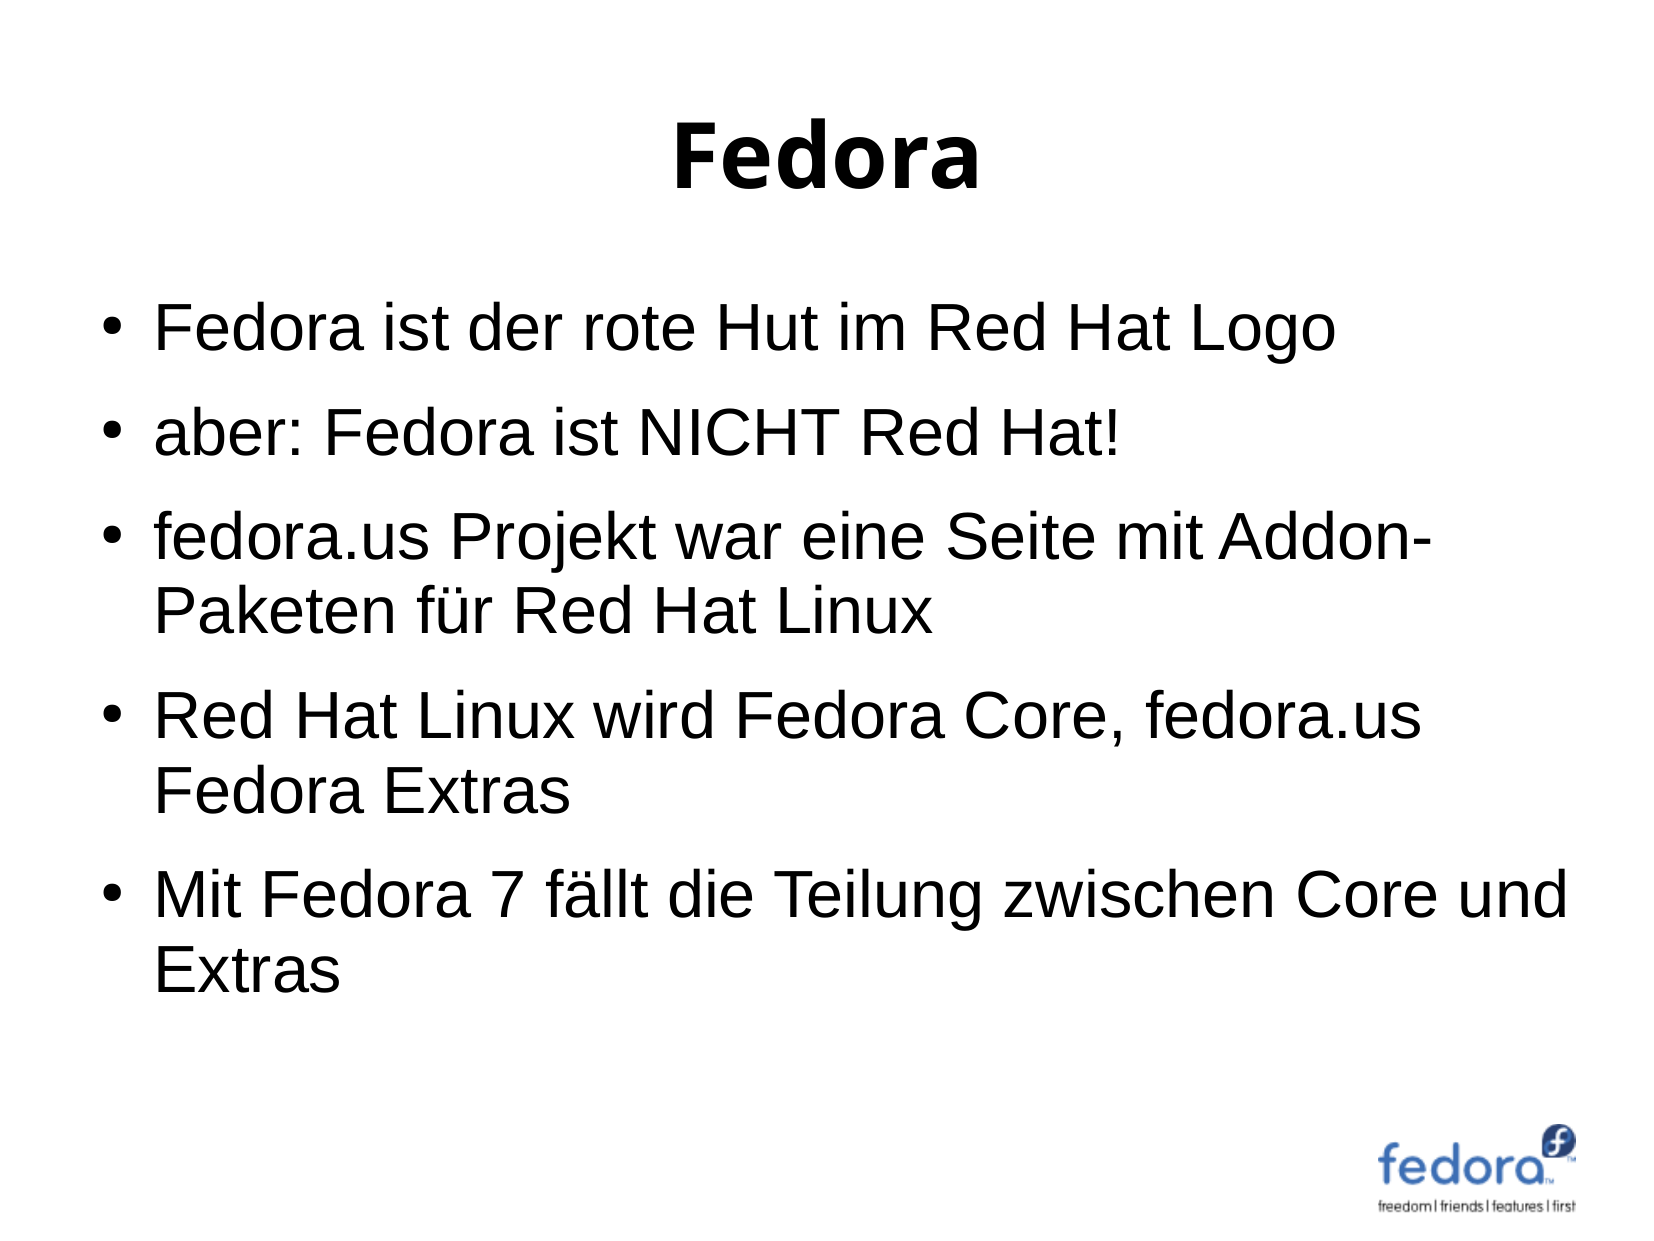

# Fedora
Fedora ist der rote Hut im Red Hat Logo
aber: Fedora ist NICHT Red Hat!
fedora.us Projekt war eine Seite mit Addon-Paketen für Red Hat Linux
Red Hat Linux wird Fedora Core, fedora.us Fedora Extras
Mit Fedora 7 fällt die Teilung zwischen Core und Extras